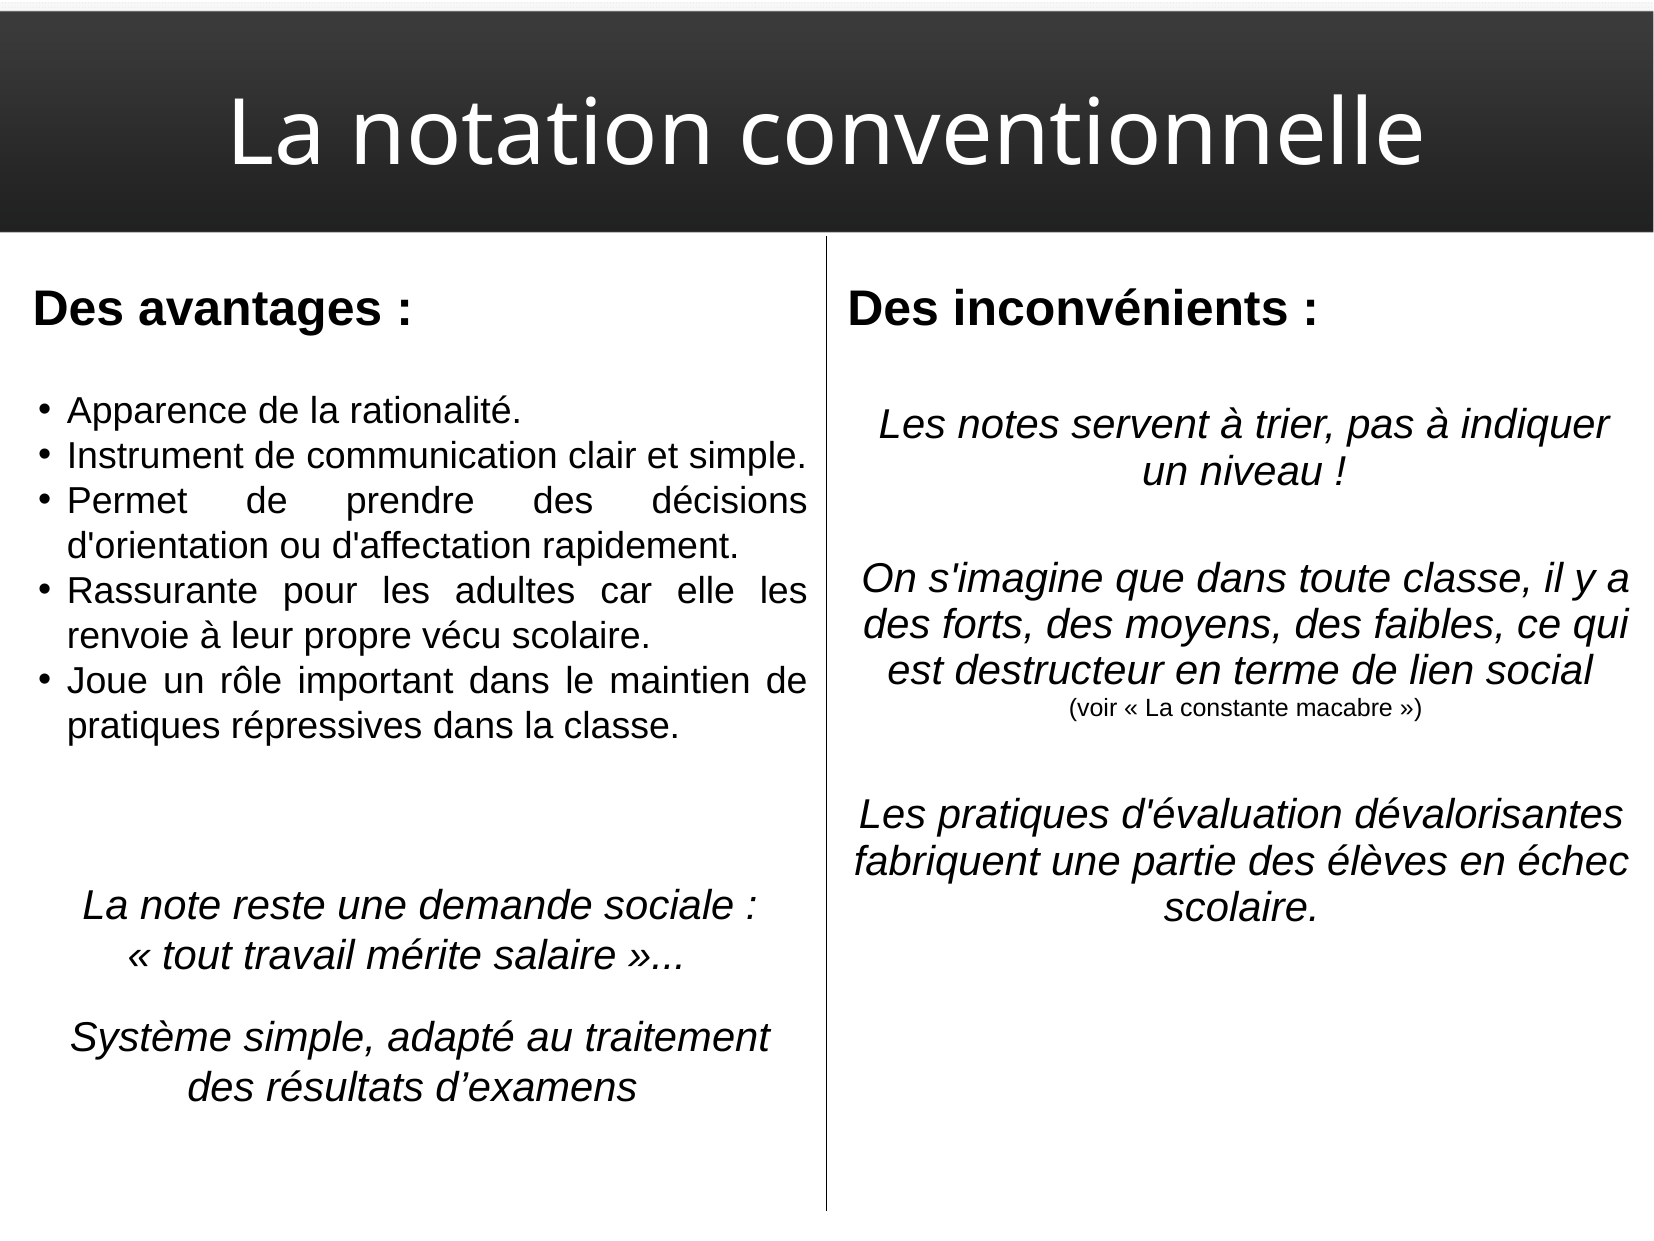

La notation conventionnelle
Des avantages :
Des inconvénients :
Apparence de la rationalité.
Instrument de communication clair et simple.
Permet de prendre des décisions d'orientation ou d'affectation rapidement.
Rassurante pour les adultes car elle les renvoie à leur propre vécu scolaire.
Joue un rôle important dans le maintien de pratiques répressives dans la classe.
Les notes servent à trier, pas à indiquer un niveau !
On s'imagine que dans toute classe, il y a des forts, des moyens, des faibles, ce qui est destructeur en terme de lien social
(voir « La constante macabre »)
Les pratiques d'évaluation dévalorisantes fabriquent une partie des élèves en échec scolaire.
La note reste une demande sociale : « tout travail mérite salaire »...
Système simple, adapté au traitement des résultats d’examens